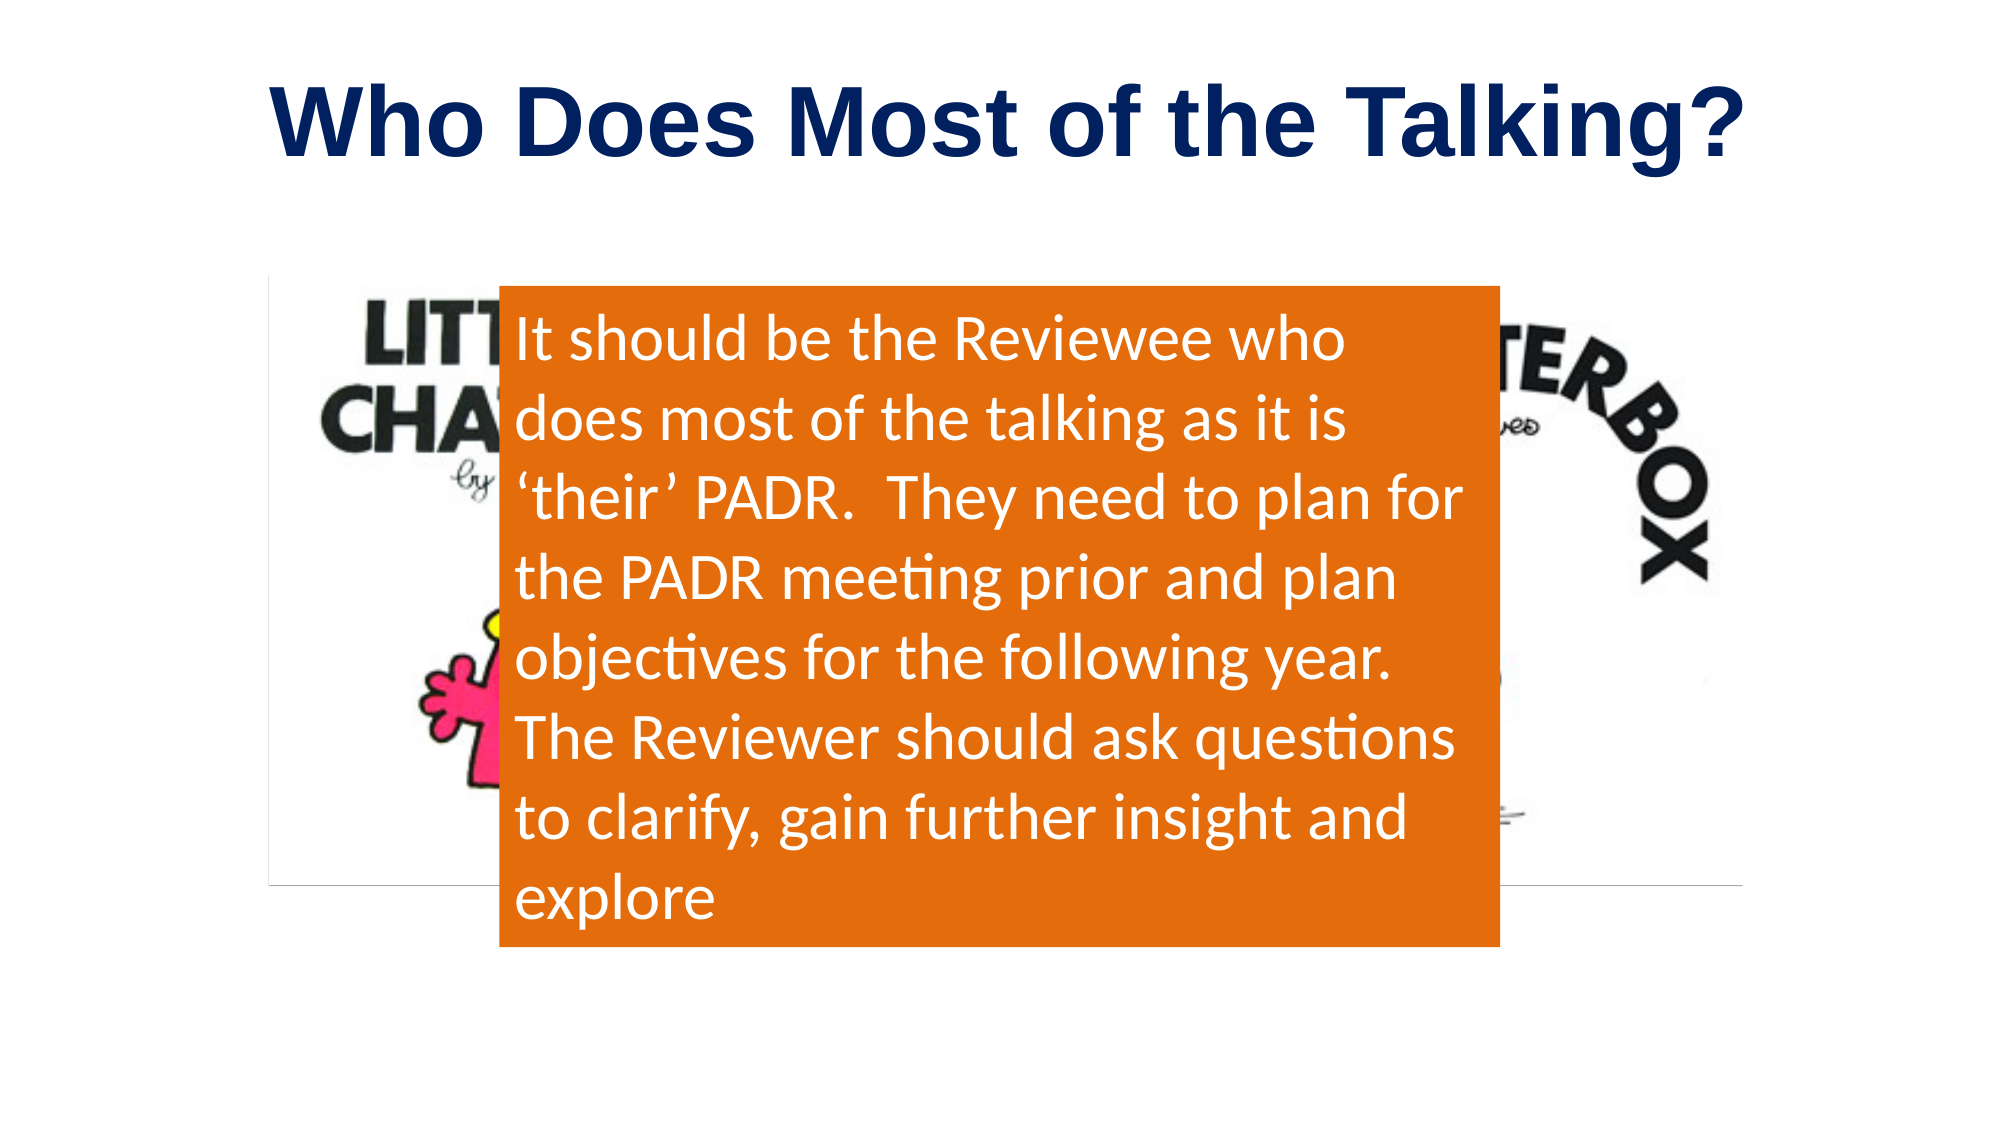

# Who Does Most of the Talking?
It should be the Reviewee who does most of the talking as it is ‘their’ PADR. They need to plan for the PADR meeting prior and plan objectives for the following year. The Reviewer should ask questions to clarify, gain further insight and explore